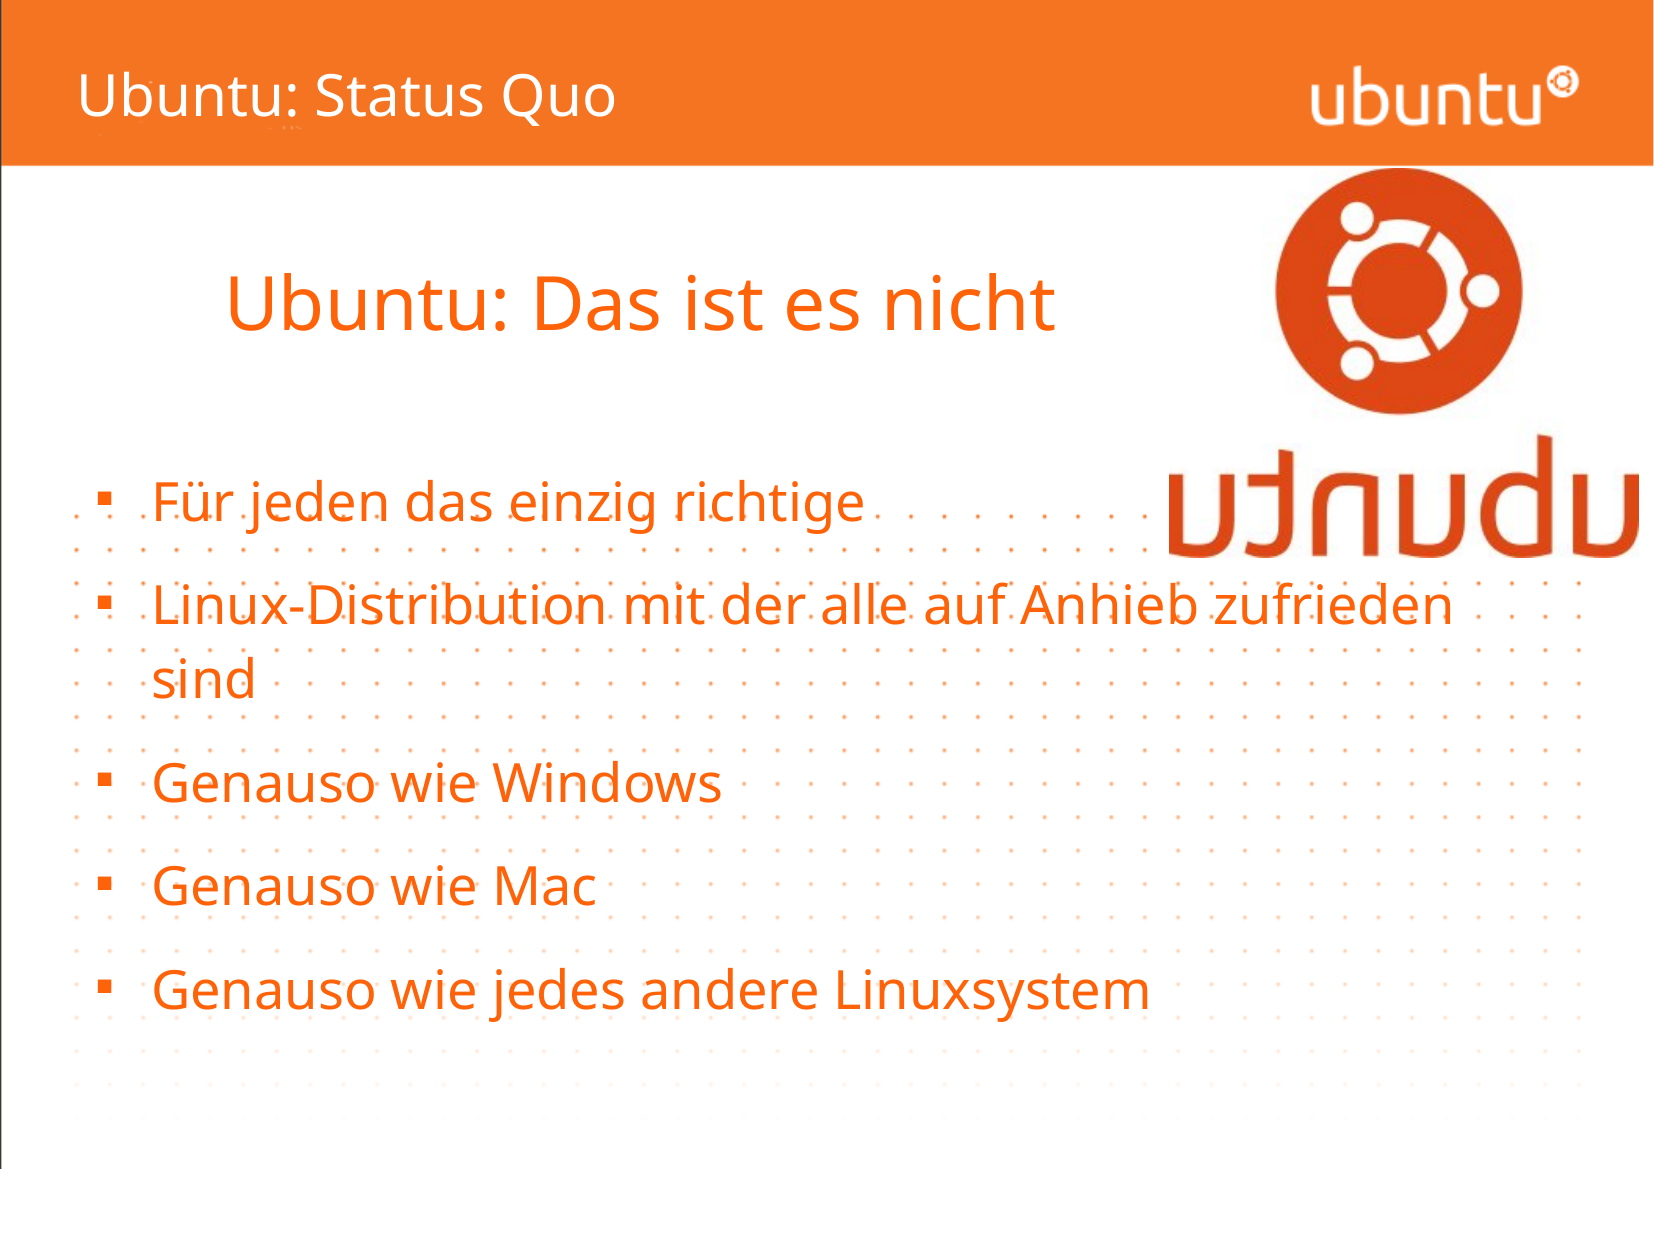

# Ubuntu: Status Quo
Ubuntu: Das ist es nicht
Für jeden das einzig richtige
Linux-Distribution mit der alle auf Anhieb zufrieden sind
Genauso wie Windows
Genauso wie Mac
Genauso wie jedes andere Linuxsystem